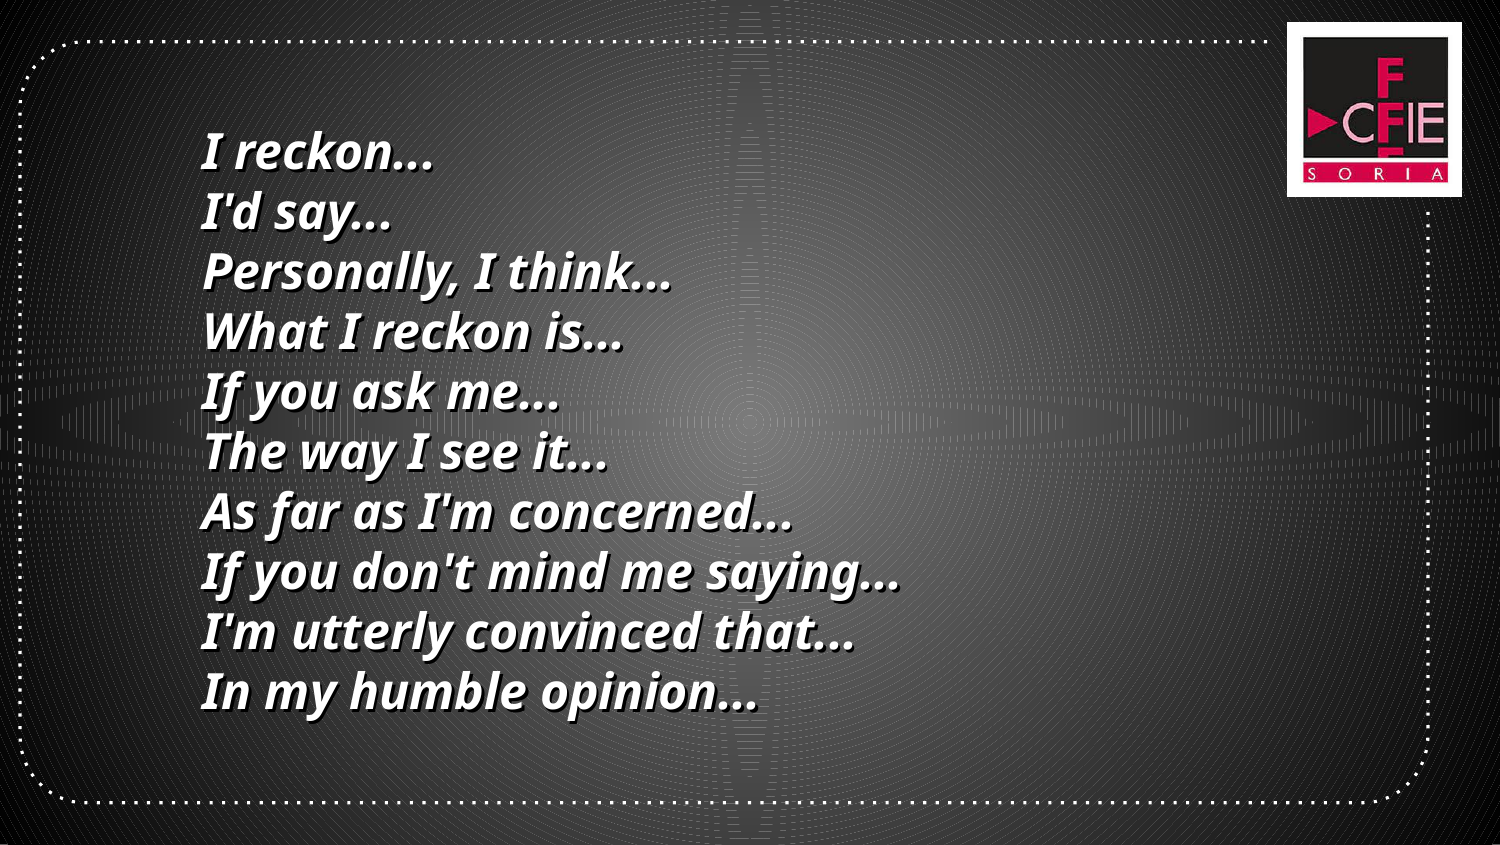

I reckon...
I'd say...
Personally, I think...
What I reckon is...
If you ask me...
The way I see it...
As far as I'm concerned...
If you don't mind me saying...
I'm utterly convinced that...
In my humble opinion...